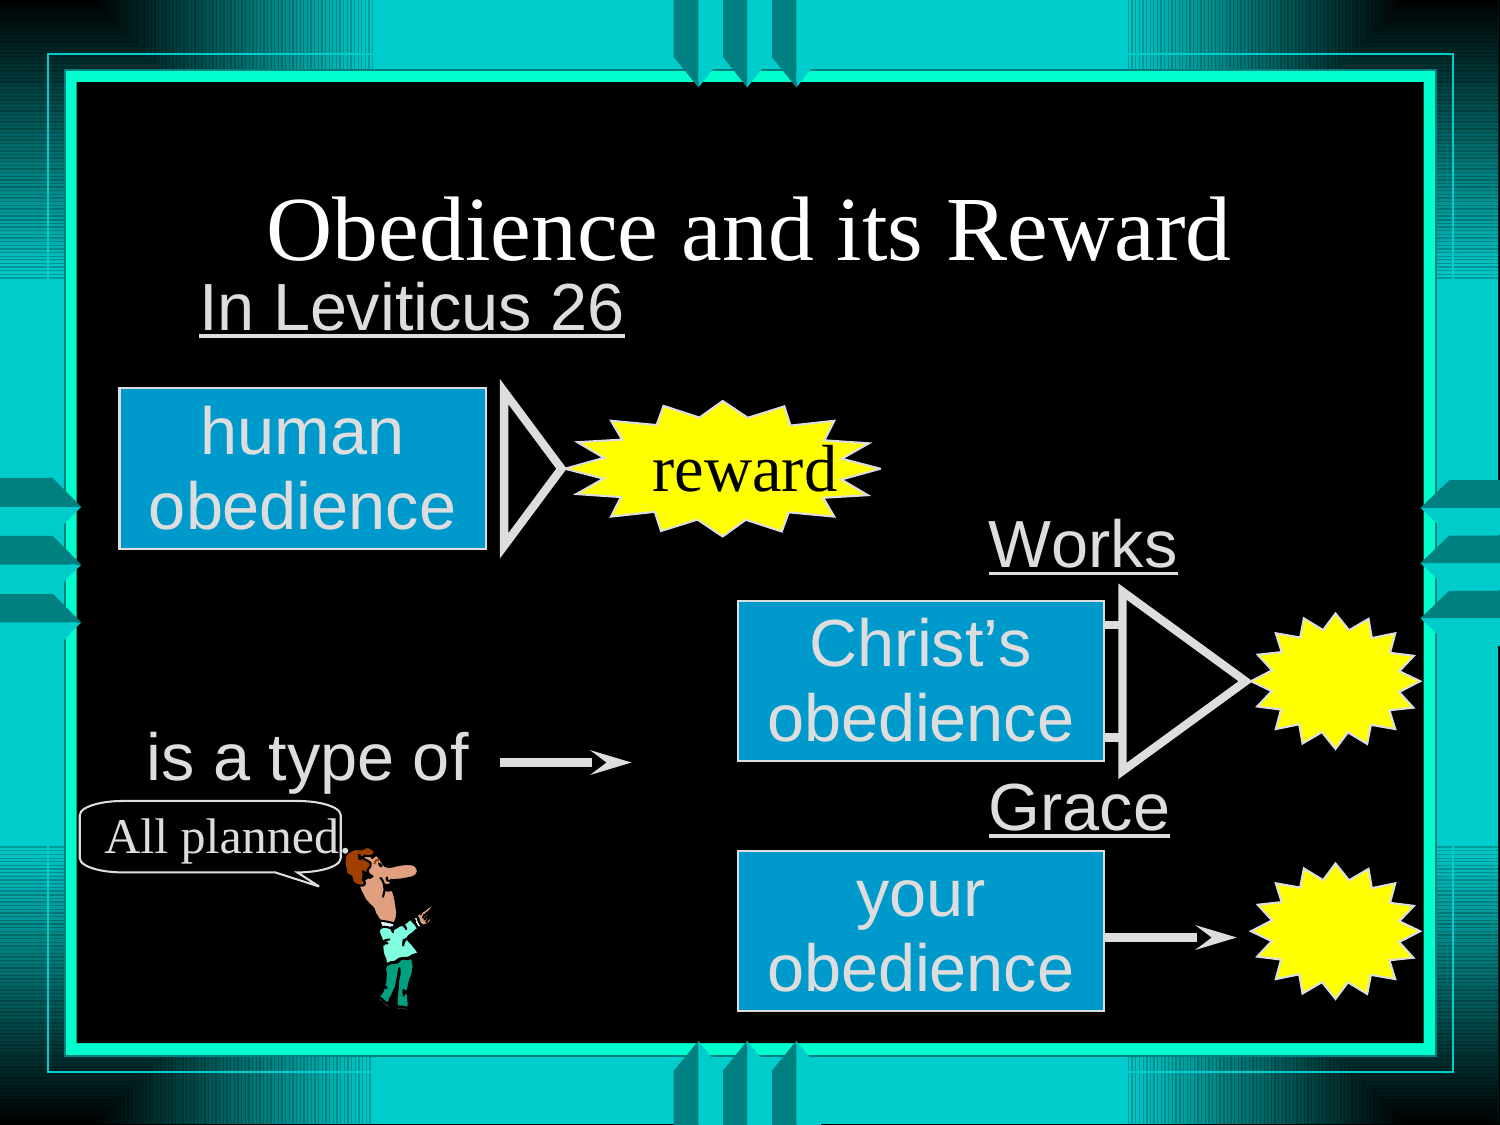

# Obedience and its Reward
In Leviticus 26
human
obedience
reward
Works
Christ’s
obedience
is a type of
Grace
your
obedience
All planned.